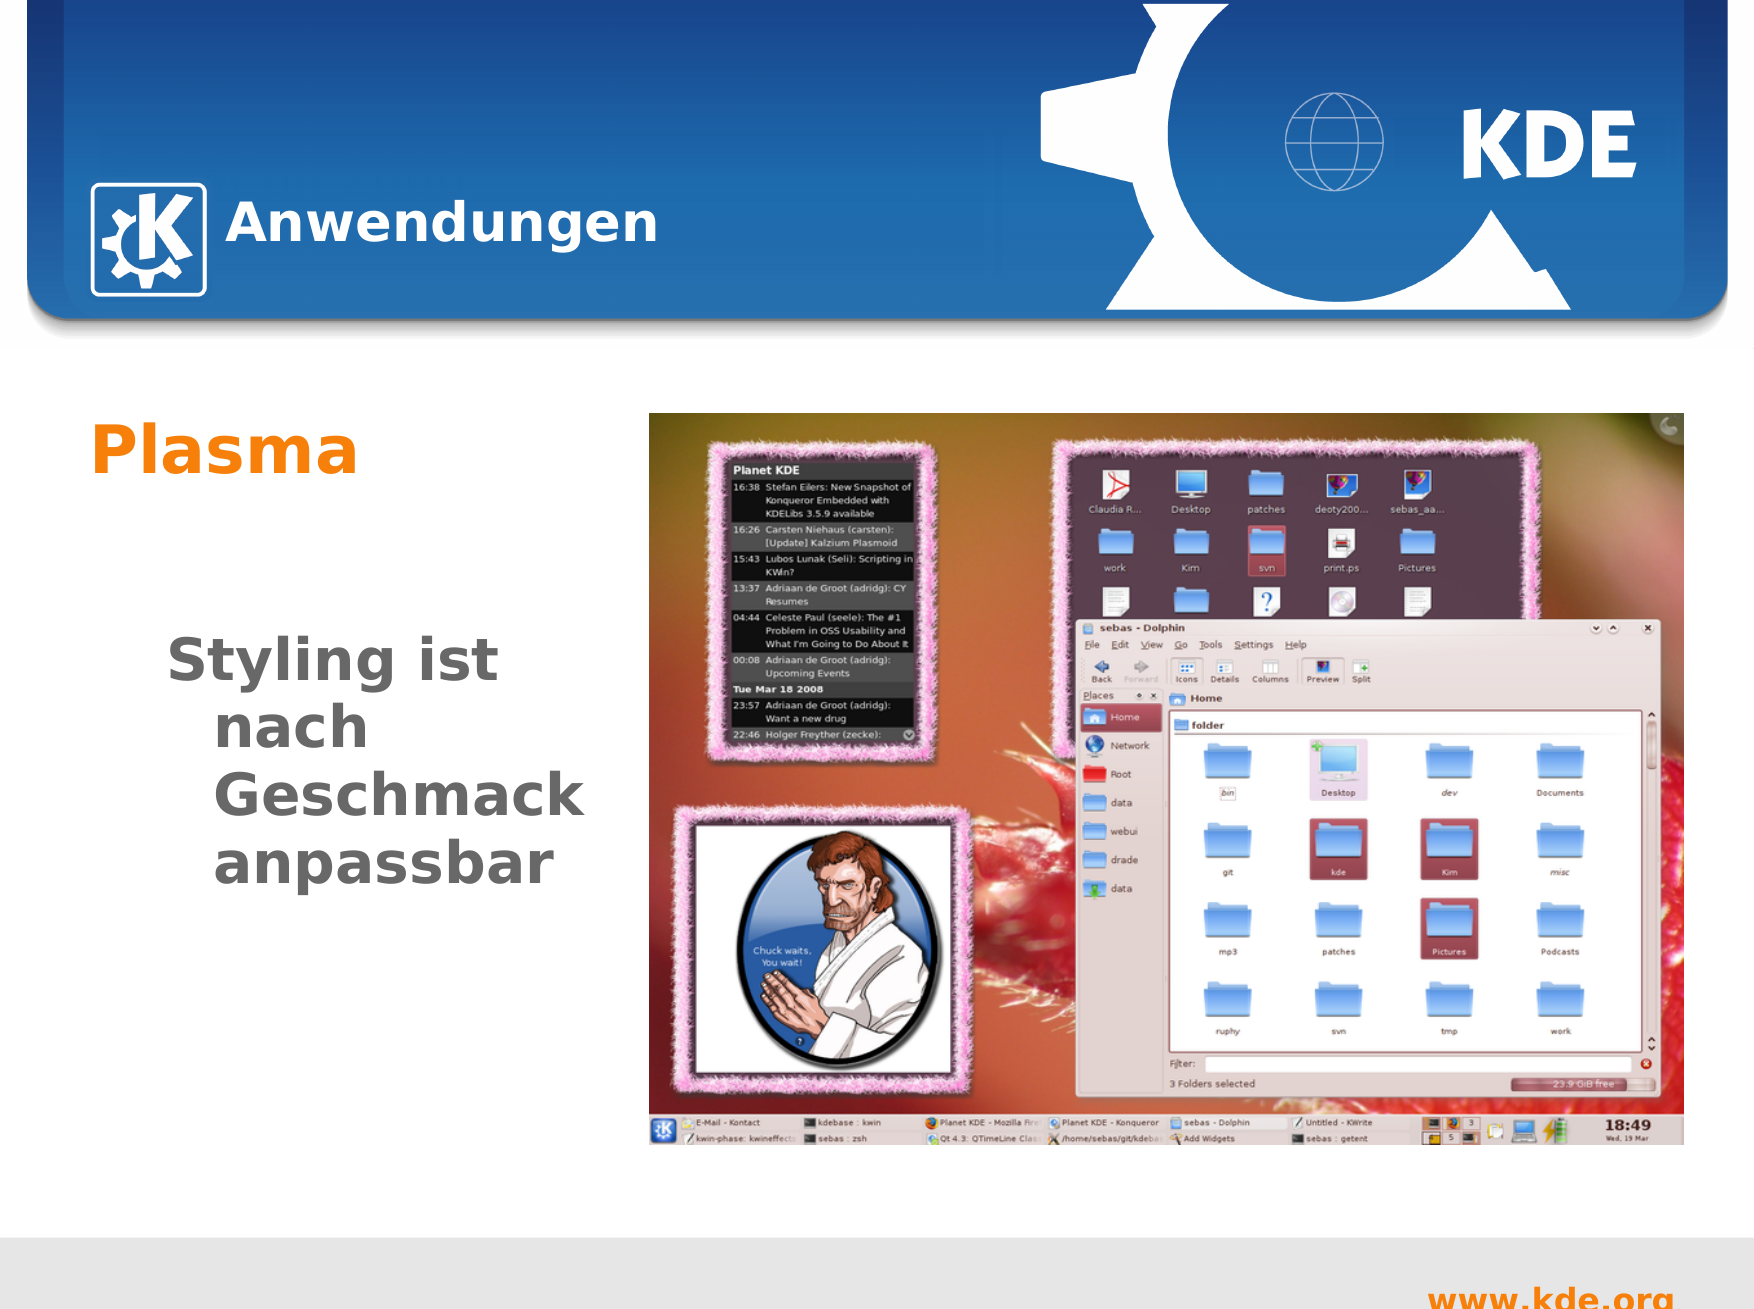

# Anwendungen
Plasma
Styling ist nach Geschmack anpassbar